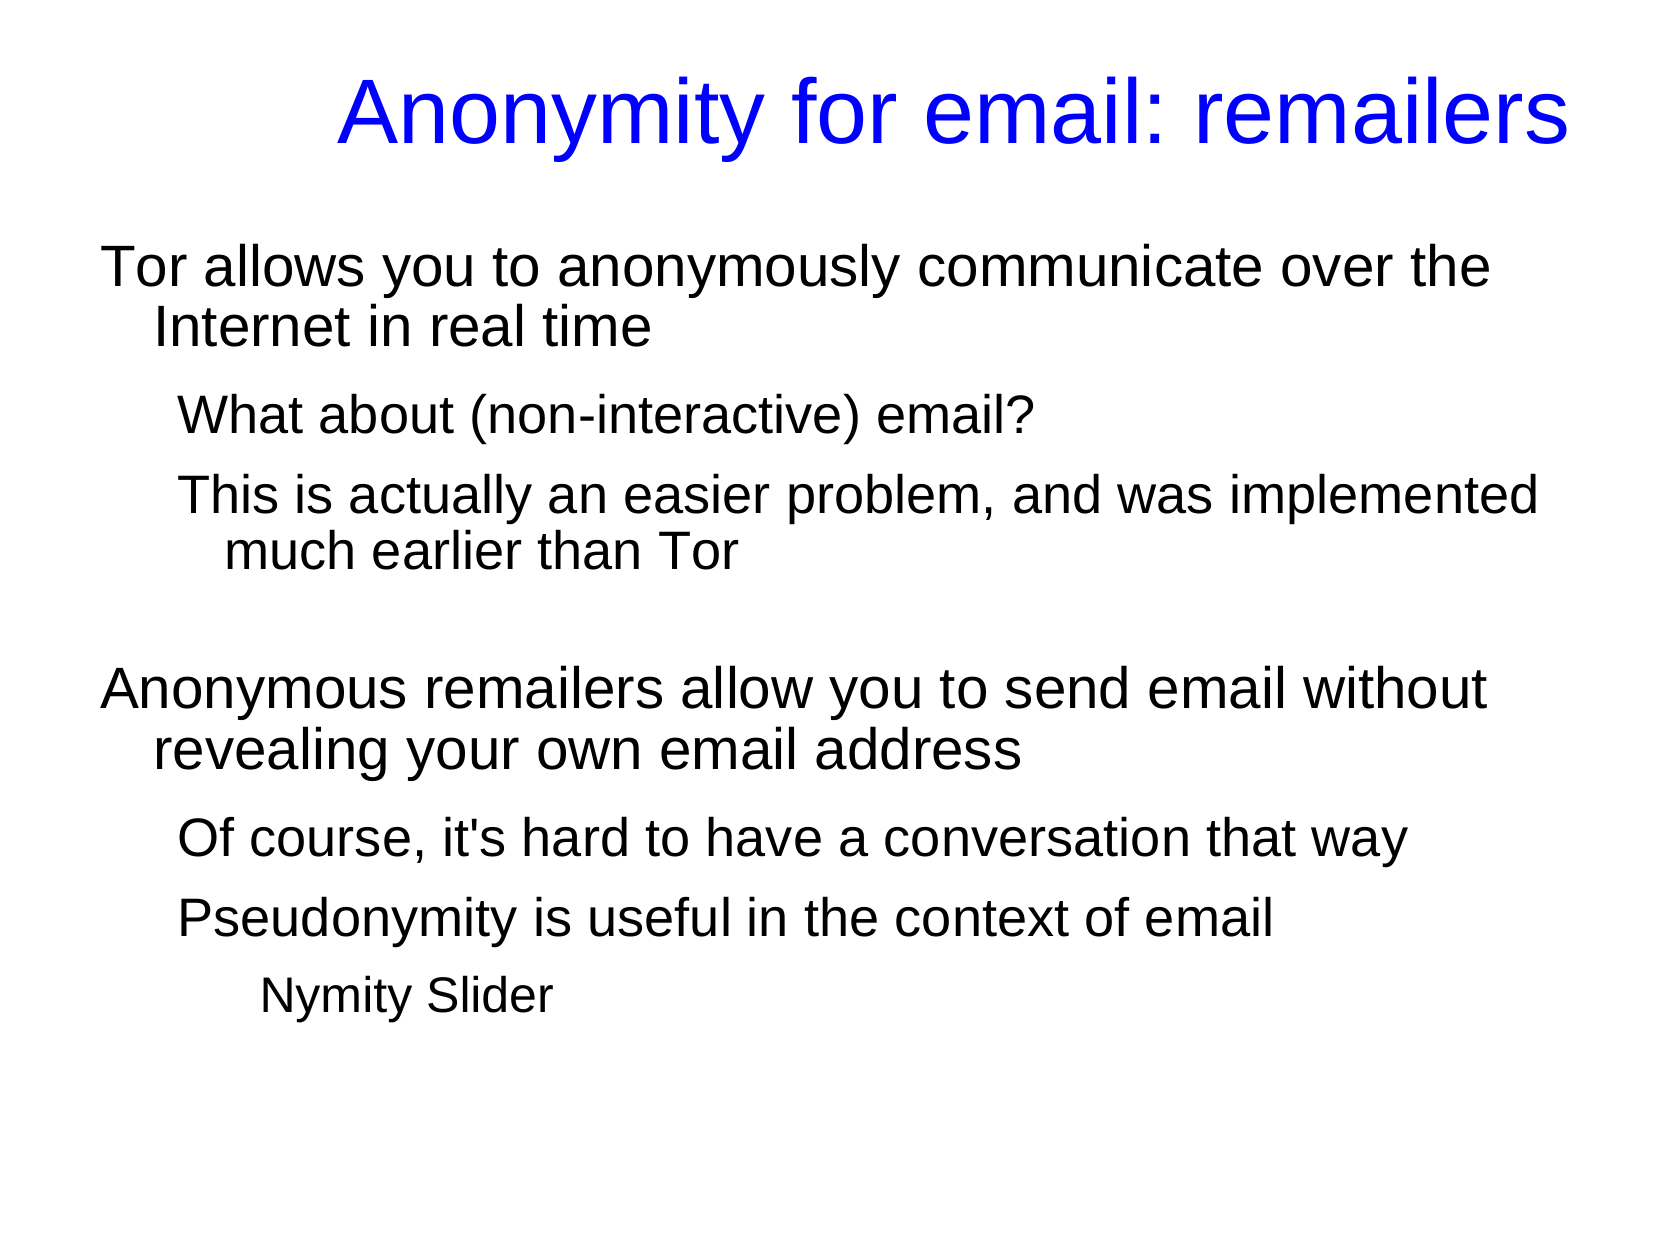

# Anonymity for email: remailers
Tor allows you to anonymously communicate over the Internet in real time
What about (non-interactive) email?
This is actually an easier problem, and was implemented much earlier than Tor
Anonymous remailers allow you to send email without revealing your own email address
Of course, it's hard to have a conversation that way
Pseudonymity is useful in the context of email
Nymity Slider